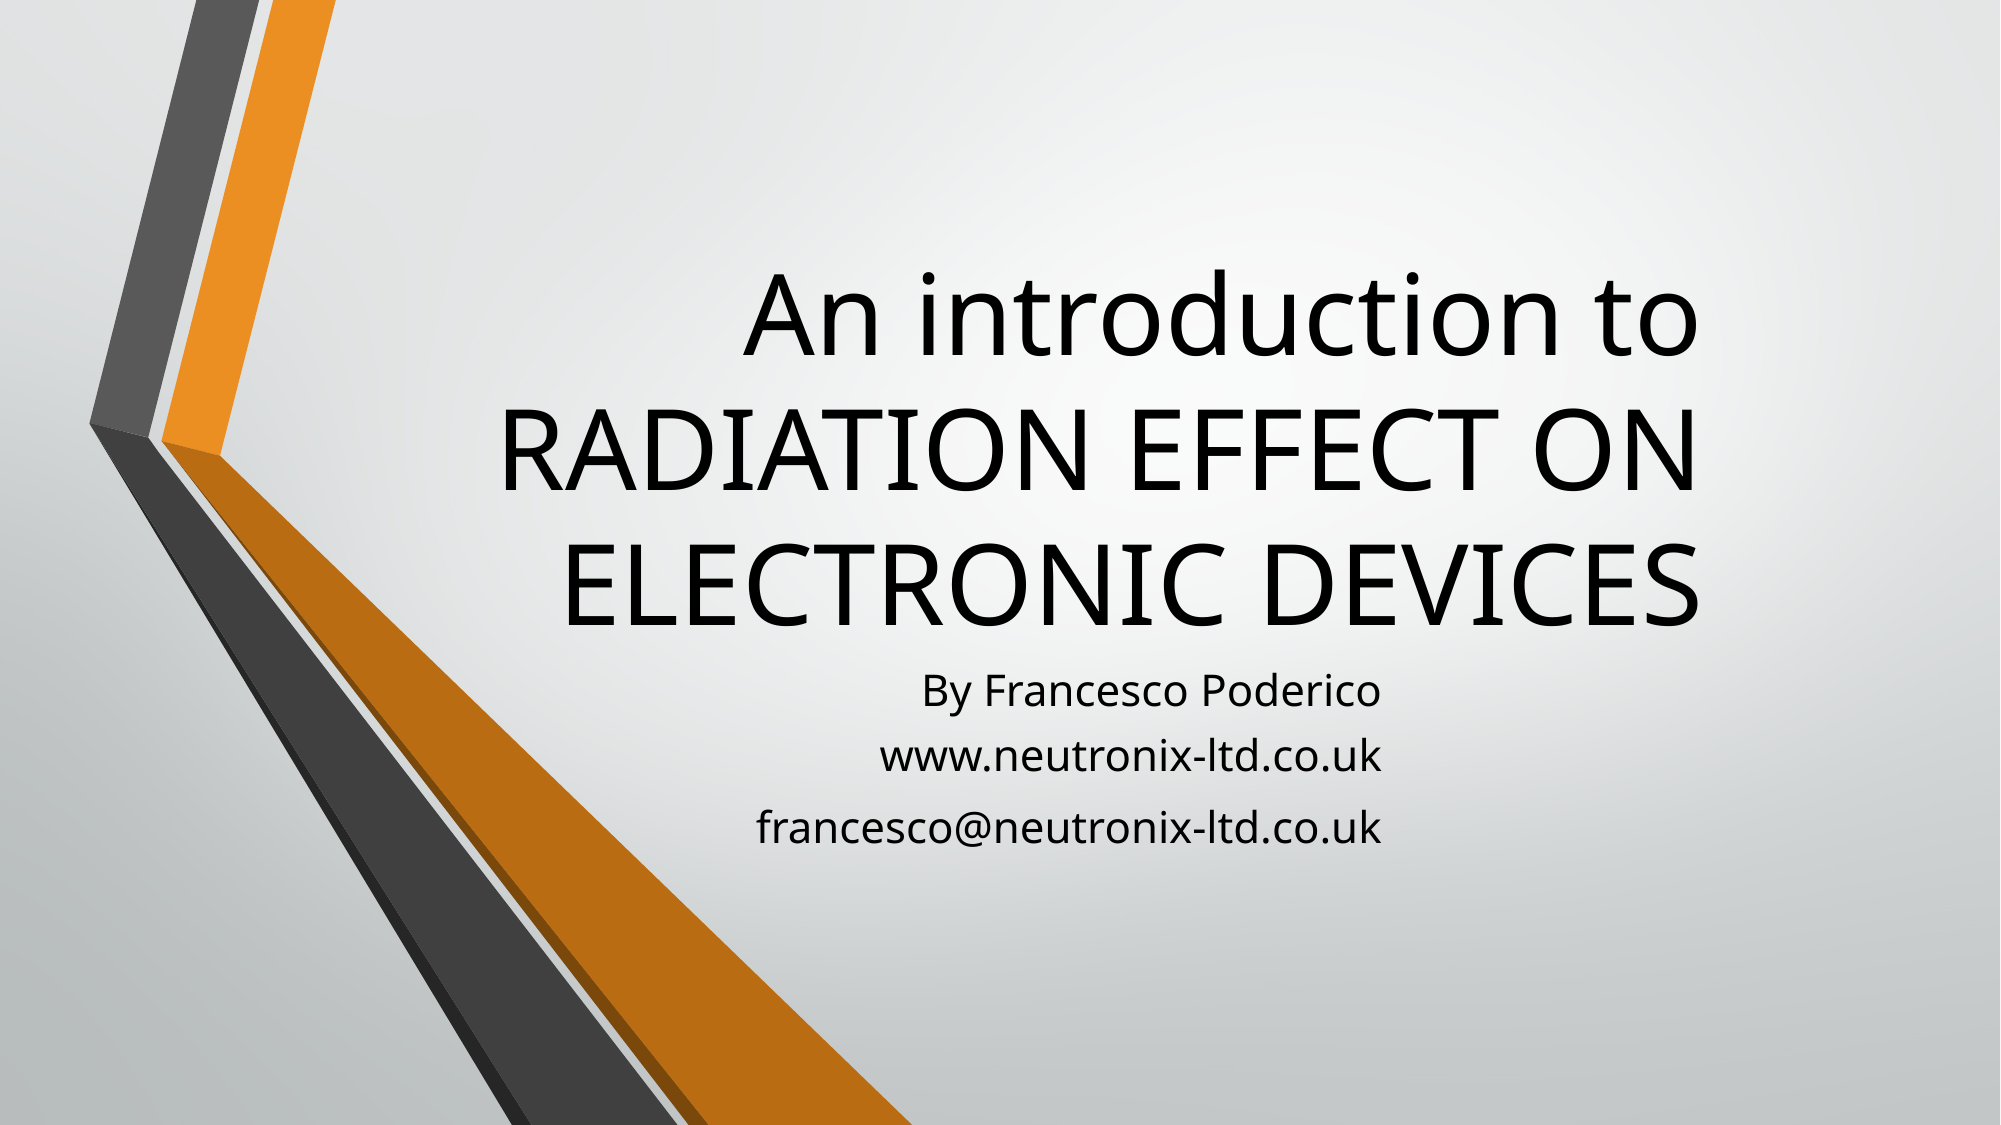

# An introduction to RADIATION EFFECT ON ELECTRONIC DEVICES
By Francesco Poderico
www.neutronix-ltd.co.uk
francesco@neutronix-ltd.co.uk